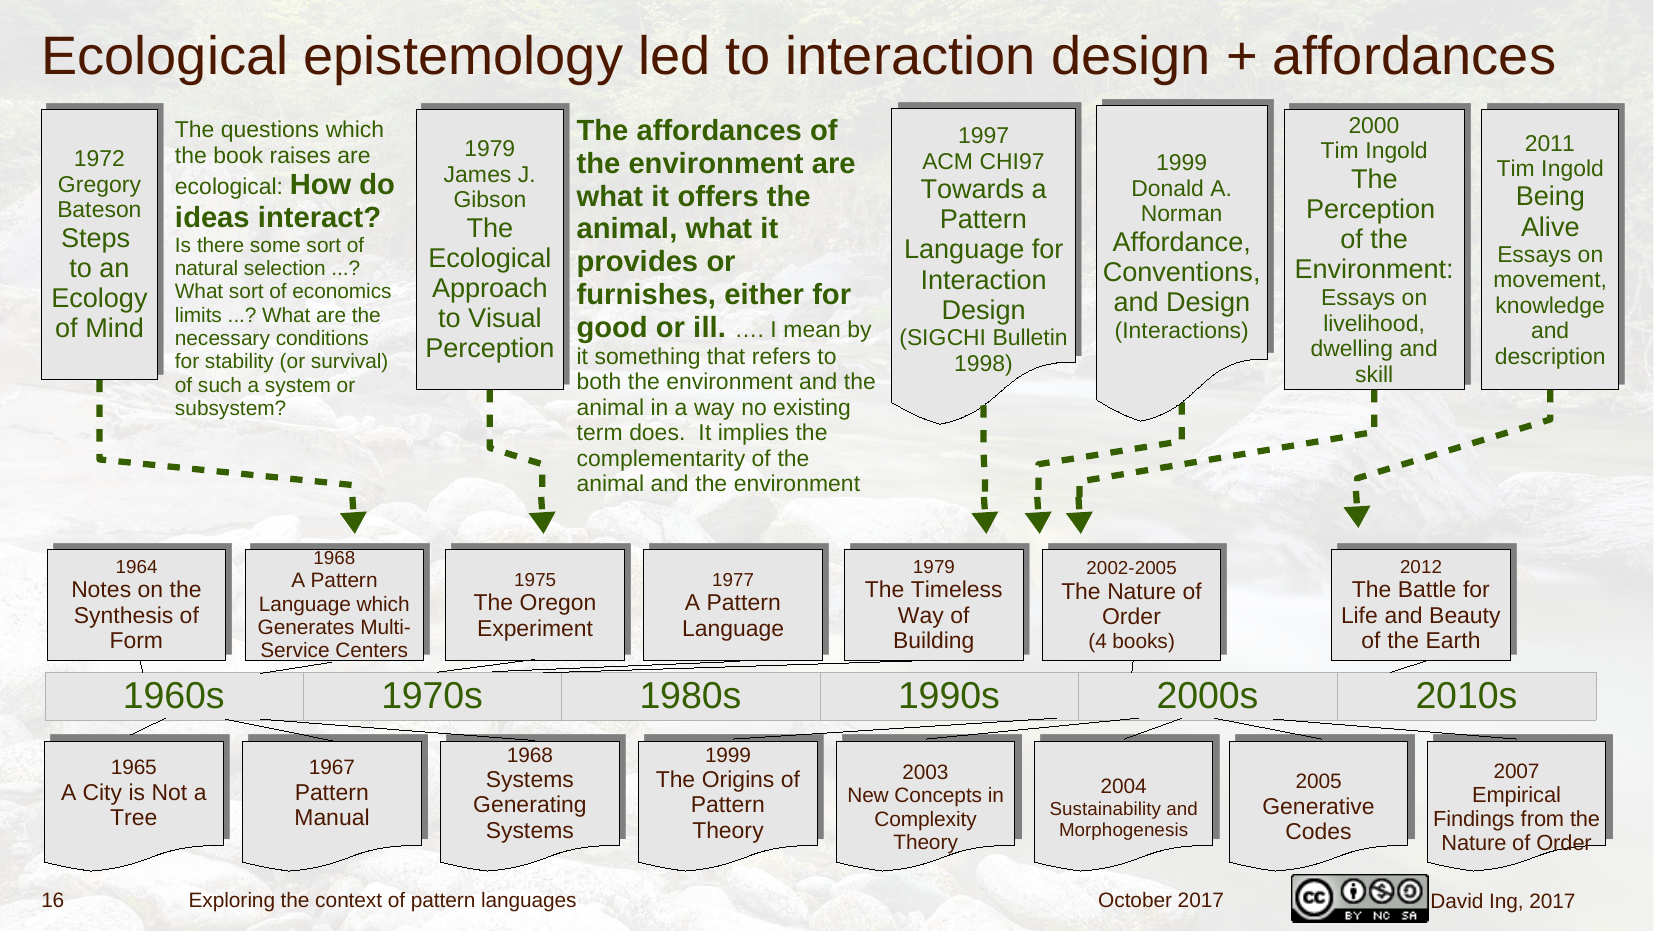

# Ecological epistemology led to interaction design + affordances
1999
Donald A. Norman
Affordance, Conventions, and Design
(Interactions)
The affordances of the environment are what it offers the animal, what it provides or furnishes, either for good or ill. …. I mean by it something that refers to both the environment and the animal in a way no existing term does. It implies the complementarity of the animal and the environment
1997
ACM CHI97
Towards a Pattern Language for Interaction Design
(SIGCHI Bulletin 1998)
1972
Gregory Bateson
Steps
to an Ecology of Mind
The questions which the book raises are ecological: How do ideas interact? Is there some sort of natural selection ...? What sort of economics limits ...? What are the necessary conditions for stability (or survival) of such a system or subsystem?
1979
James J. Gibson
The Ecological Approach to Visual Perception
2000
Tim Ingold
The Perception
of the Environment: Essays on livelihood, dwelling and skill
2011
Tim Ingold
Being Alive Essays on movement, knowledge and description
1964
Notes on the Synthesis of Form
1968
A Pattern Language which Generates Multi-Service Centers
1975
The Oregon Experiment
1977
A Pattern Language
1979
The Timeless Way of Building
2002-2005
The Nature of Order
(4 books)
2012
The Battle for Life and Beauty of the Earth
| 1960s | 1970s | 1980s | 1990s | 2000s | 2010s |
| --- | --- | --- | --- | --- | --- |
1965
A City is Not a Tree
1967
Pattern Manual
1968
Systems Generating Systems
1999
The Origins of Pattern Theory
2003
New Concepts in Complexity Theory
2004
Sustainability and Morphogenesis
2005
Generative Codes
2007
Empirical Findings from the Nature of Order
Exploring the context of pattern languages
October 2017
16